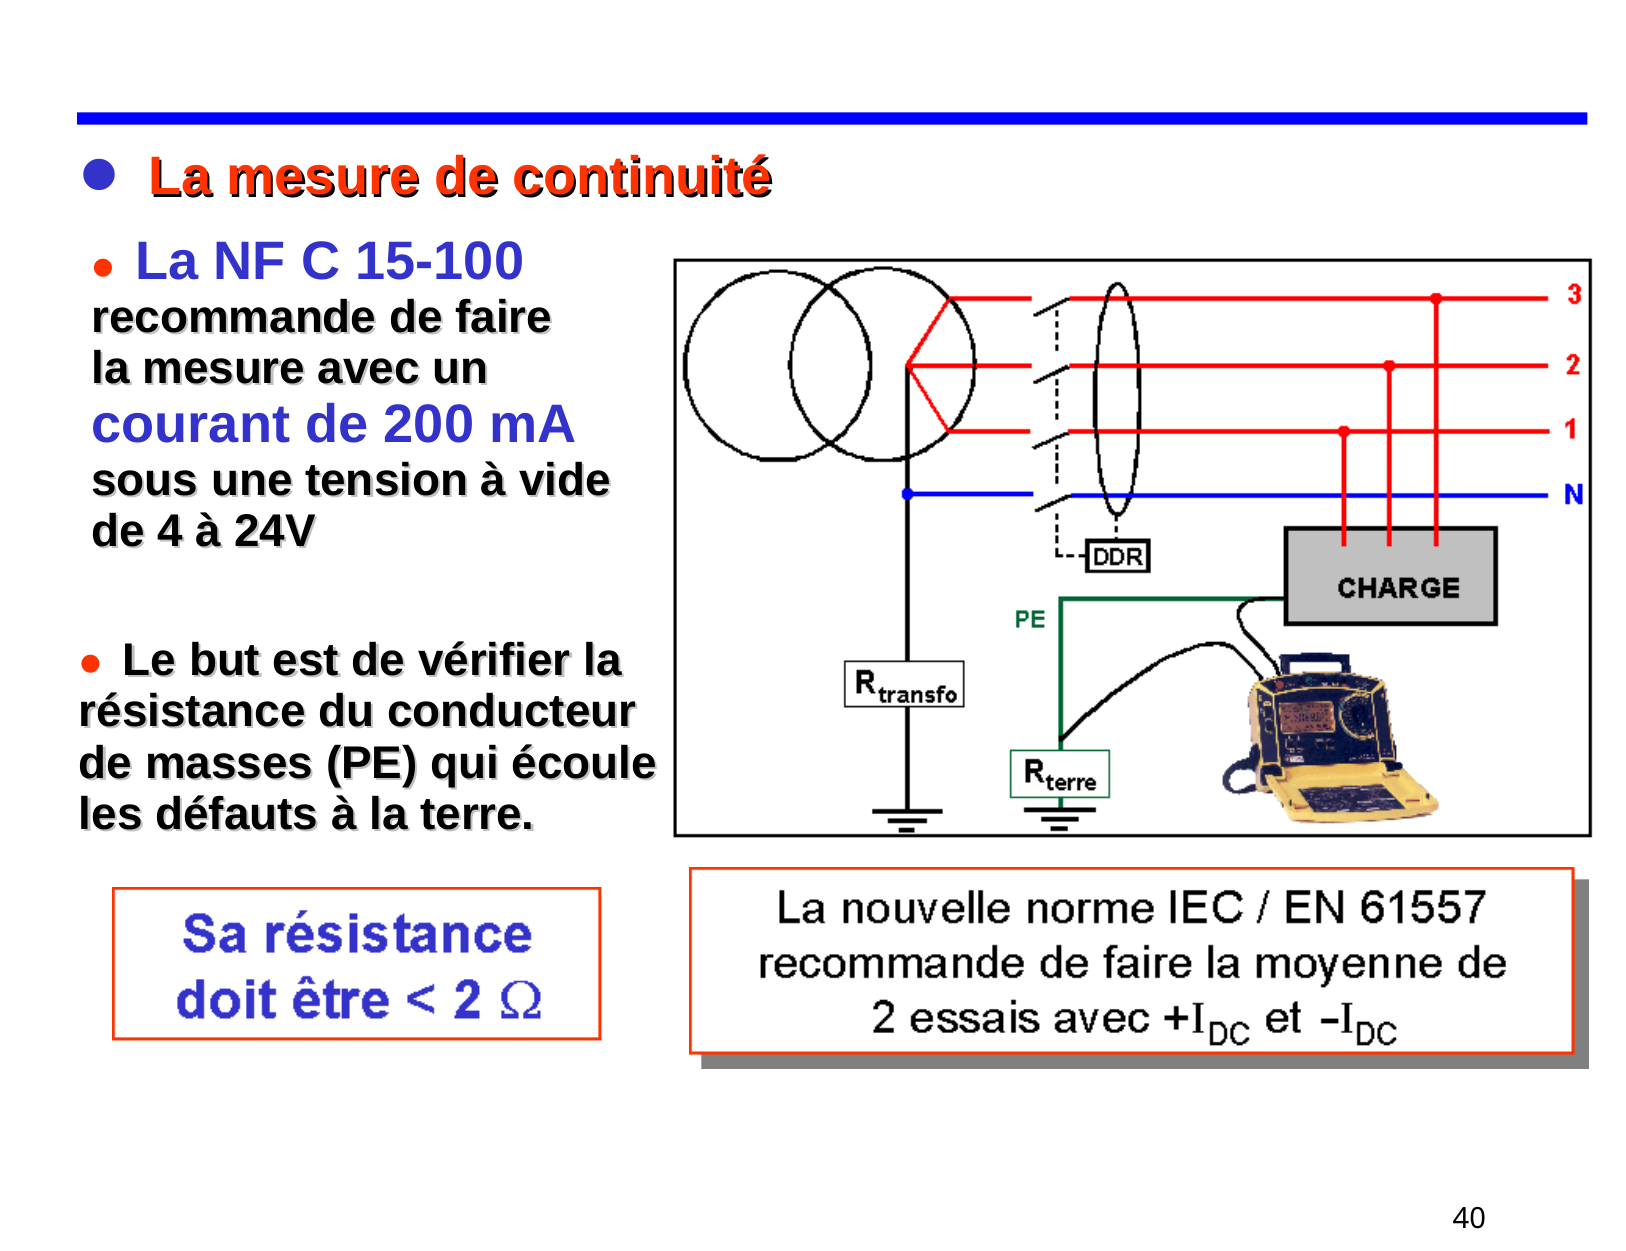

 La mesure de continuité
 La NF C 15-100 recommande de faire
la mesure avec un
courant de 200 mA sous une tension à vide
de 4 à 24V
 Le but est de vérifier la résistance du conducteur
de masses (PE) qui écoule les défauts à la terre.